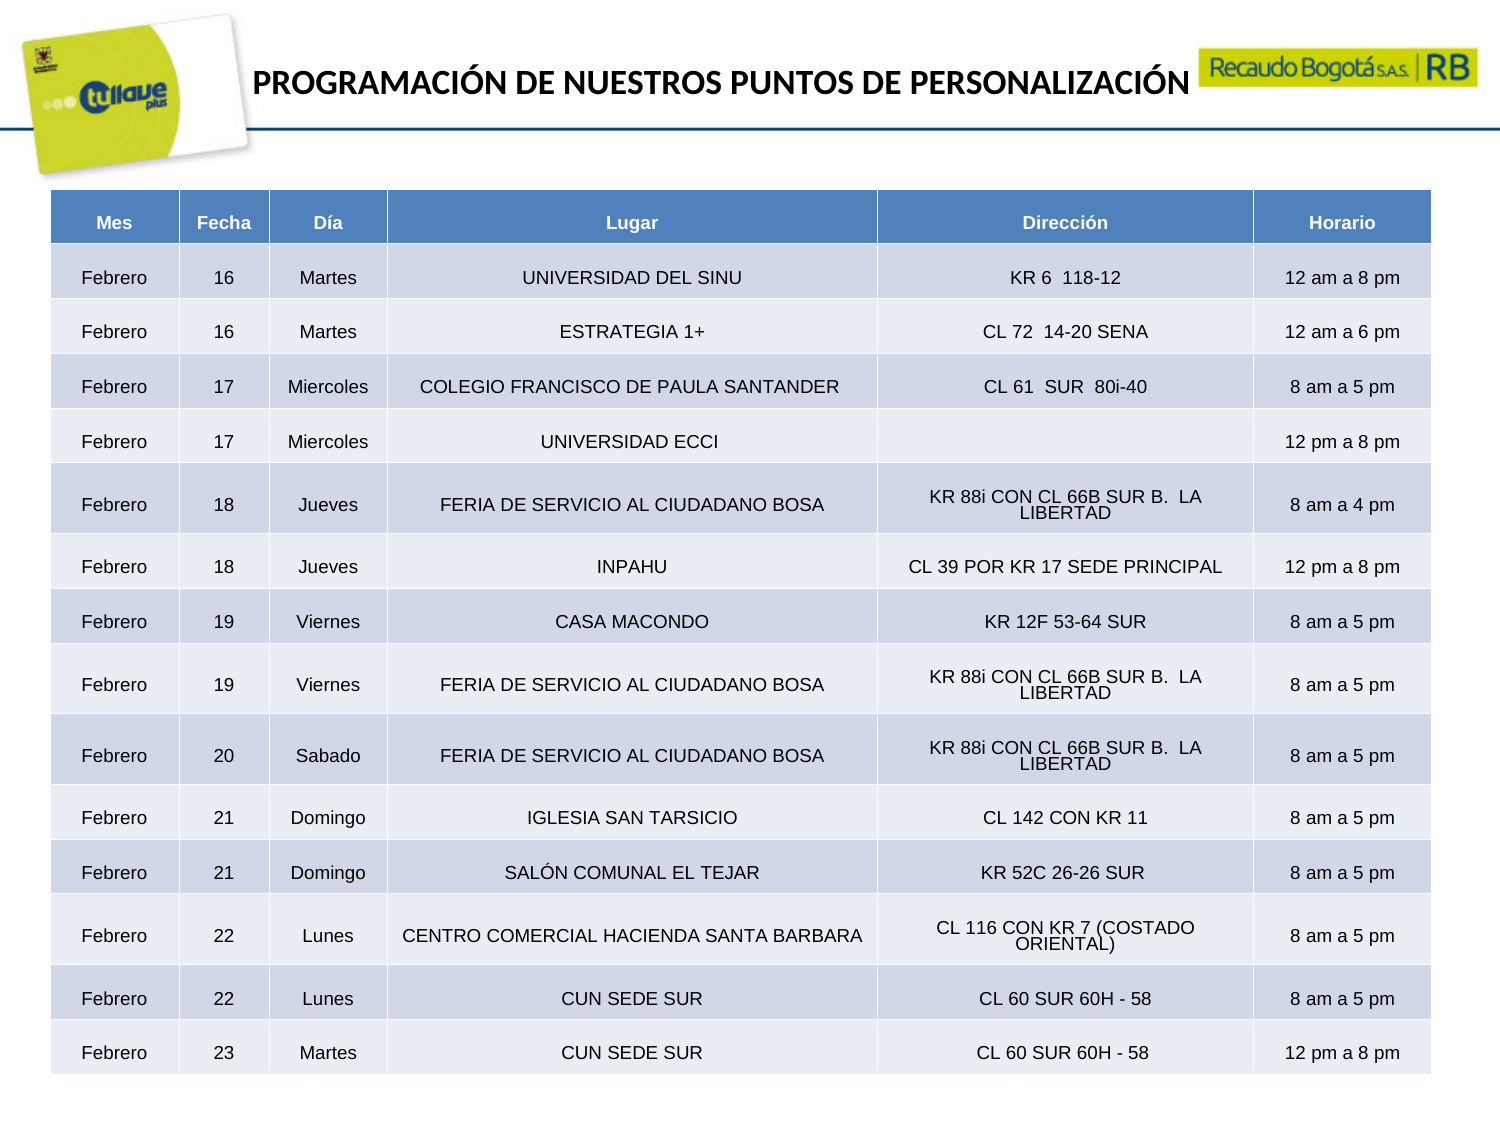

PROGRAMACIÓN DE NUESTROS PUNTOS DE PERSONALIZACIÓN
| Mes | Fecha | Día | Lugar | Dirección | Horario |
| --- | --- | --- | --- | --- | --- |
| Febrero | 16 | Martes | UNIVERSIDAD DEL SINU | KR 6 118-12 | 12 am a 8 pm |
| Febrero | 16 | Martes | ESTRATEGIA 1+ | CL 72 14-20 SENA | 12 am a 6 pm |
| Febrero | 17 | Miercoles | COLEGIO FRANCISCO DE PAULA SANTANDER | CL 61 SUR 80i-40 | 8 am a 5 pm |
| Febrero | 17 | Miercoles | UNIVERSIDAD ECCI | | 12 pm a 8 pm |
| Febrero | 18 | Jueves | FERIA DE SERVICIO AL CIUDADANO BOSA | KR 88i CON CL 66B SUR B. LA LIBERTAD | 8 am a 4 pm |
| Febrero | 18 | Jueves | INPAHU | CL 39 POR KR 17 SEDE PRINCIPAL | 12 pm a 8 pm |
| Febrero | 19 | Viernes | CASA MACONDO | KR 12F 53-64 SUR | 8 am a 5 pm |
| Febrero | 19 | Viernes | FERIA DE SERVICIO AL CIUDADANO BOSA | KR 88i CON CL 66B SUR B. LA LIBERTAD | 8 am a 5 pm |
| Febrero | 20 | Sabado | FERIA DE SERVICIO AL CIUDADANO BOSA | KR 88i CON CL 66B SUR B. LA LIBERTAD | 8 am a 5 pm |
| Febrero | 21 | Domingo | IGLESIA SAN TARSICIO | CL 142 CON KR 11 | 8 am a 5 pm |
| Febrero | 21 | Domingo | SALÓN COMUNAL EL TEJAR | KR 52C 26-26 SUR | 8 am a 5 pm |
| Febrero | 22 | Lunes | CENTRO COMERCIAL HACIENDA SANTA BARBARA | CL 116 CON KR 7 (COSTADO ORIENTAL) | 8 am a 5 pm |
| Febrero | 22 | Lunes | CUN SEDE SUR | CL 60 SUR 60H - 58 | 8 am a 5 pm |
| Febrero | 23 | Martes | CUN SEDE SUR | CL 60 SUR 60H - 58 | 12 pm a 8 pm |